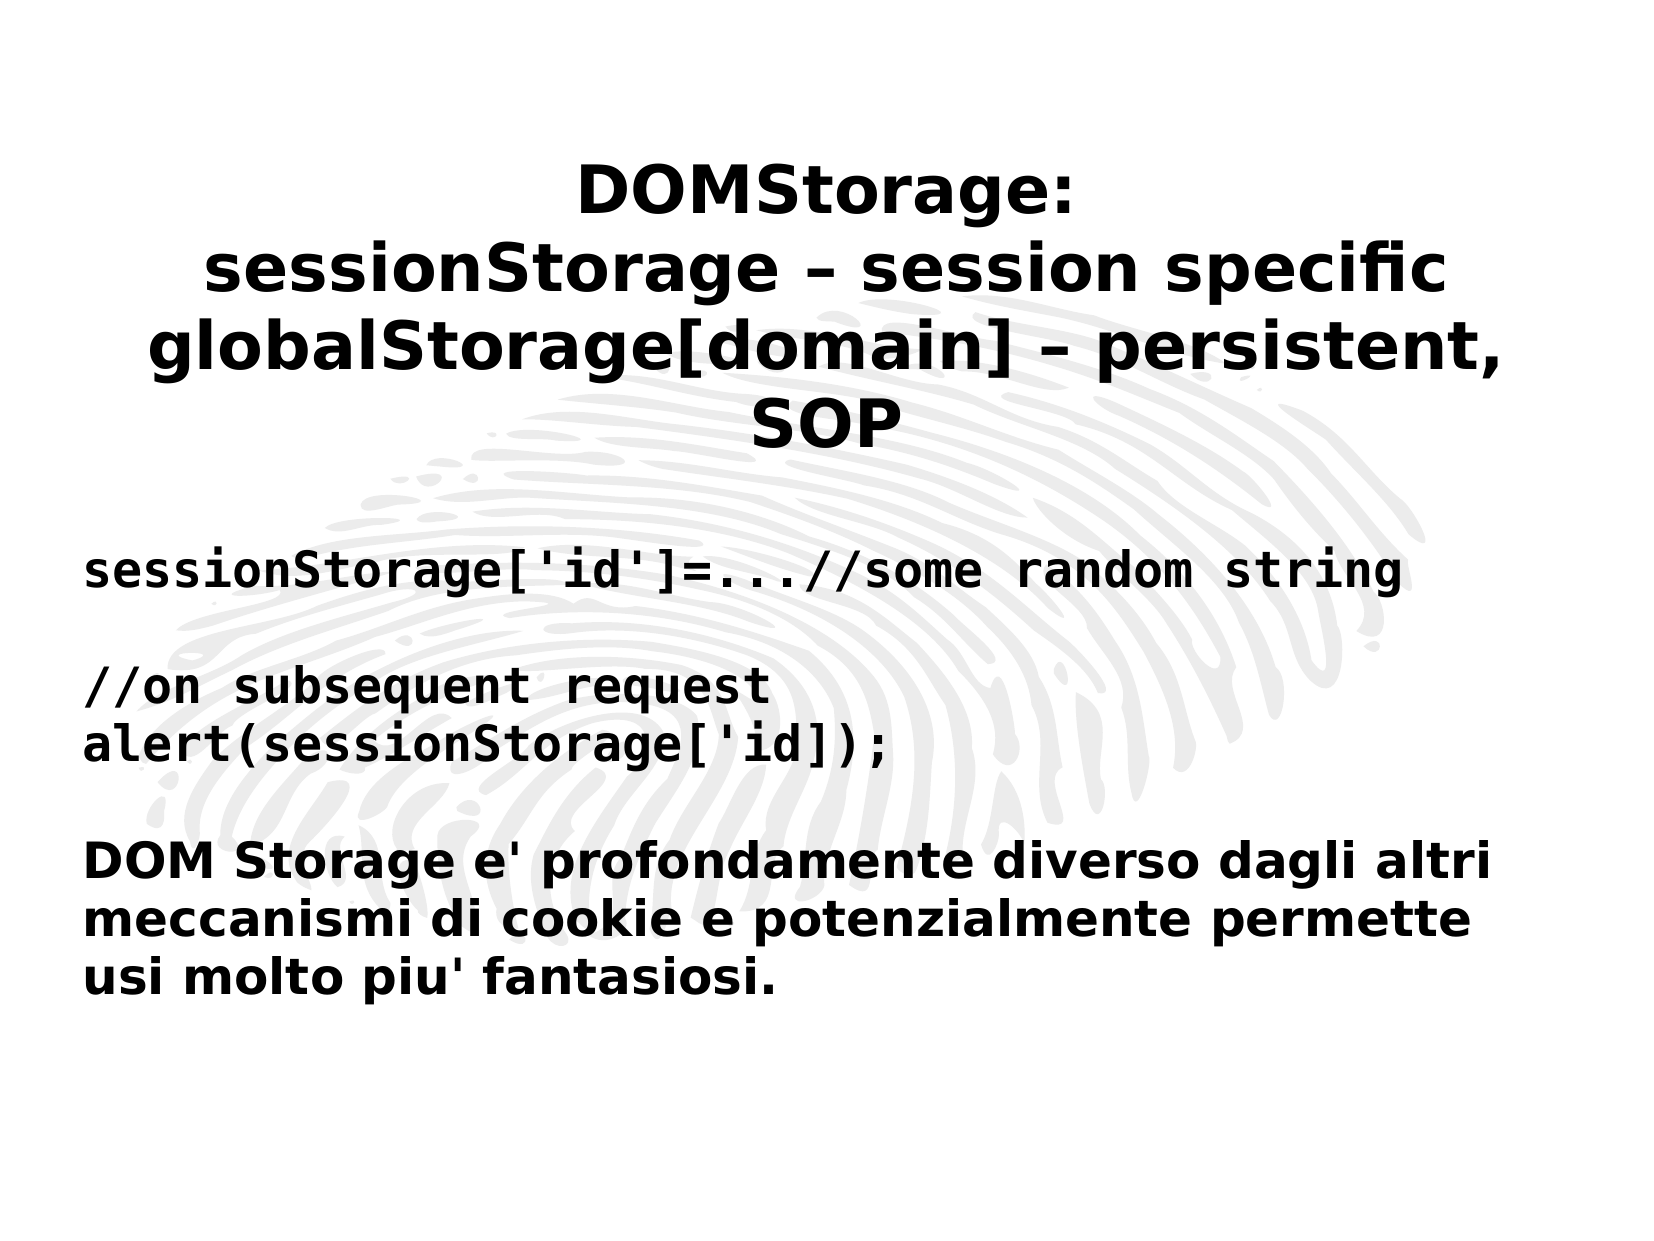

# DOMStorage:
sessionStorage – session specific
globalStorage[domain] – persistent, SOP
sessionStorage['id']=...//some random string
//on subsequent request
alert(sessionStorage['id]);
DOM Storage e' profondamente diverso dagli altri meccanismi di cookie e potenzialmente permette usi molto piu' fantasiosi.